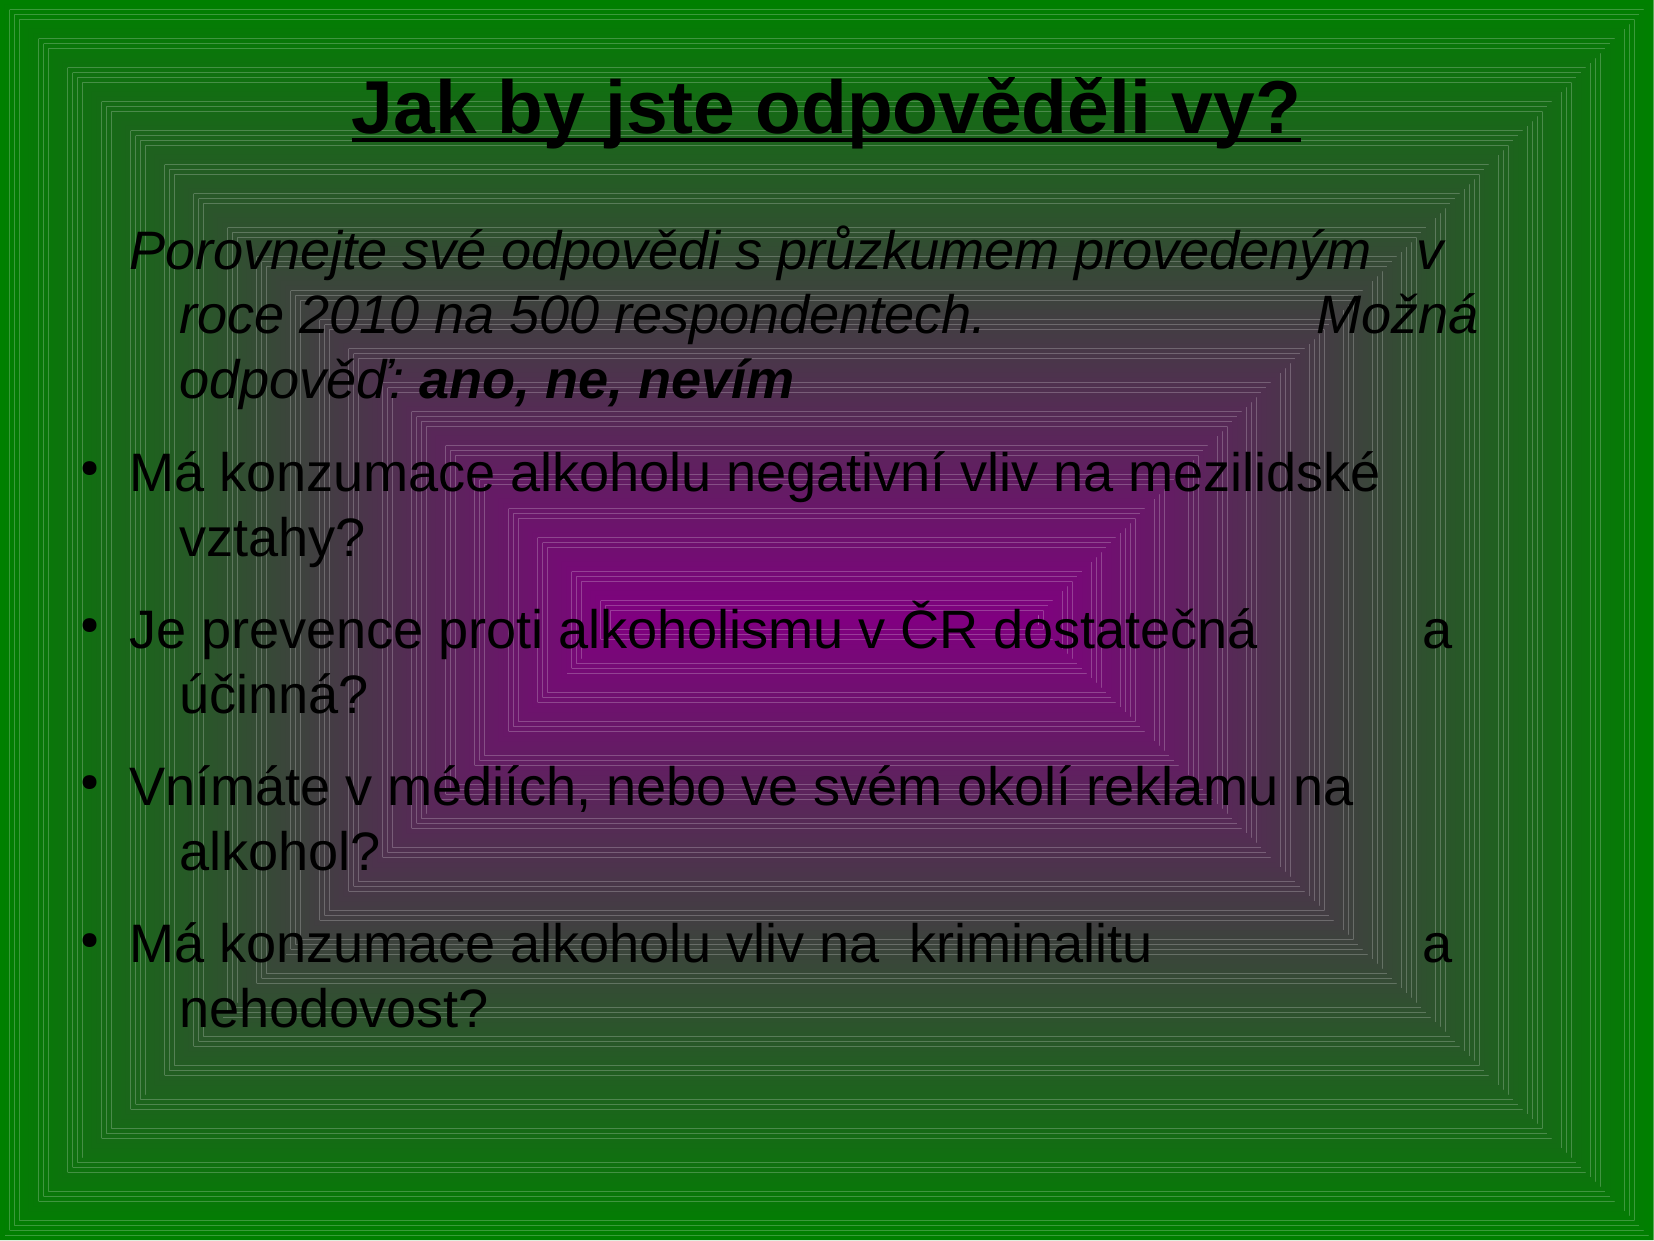

# Jak by jste odpověděli vy?
Porovnejte své odpovědi s průzkumem provedeným v roce 2010 na 500 respondentech. Možná odpověď: ano, ne, nevím
Má konzumace alkoholu negativní vliv na mezilidské vztahy?
Je prevence proti alkoholismu v ČR dostatečná a účinná?
Vnímáte v médiích, nebo ve svém okolí reklamu na alkohol?
Má konzumace alkoholu vliv na kriminalitu a nehodovost?